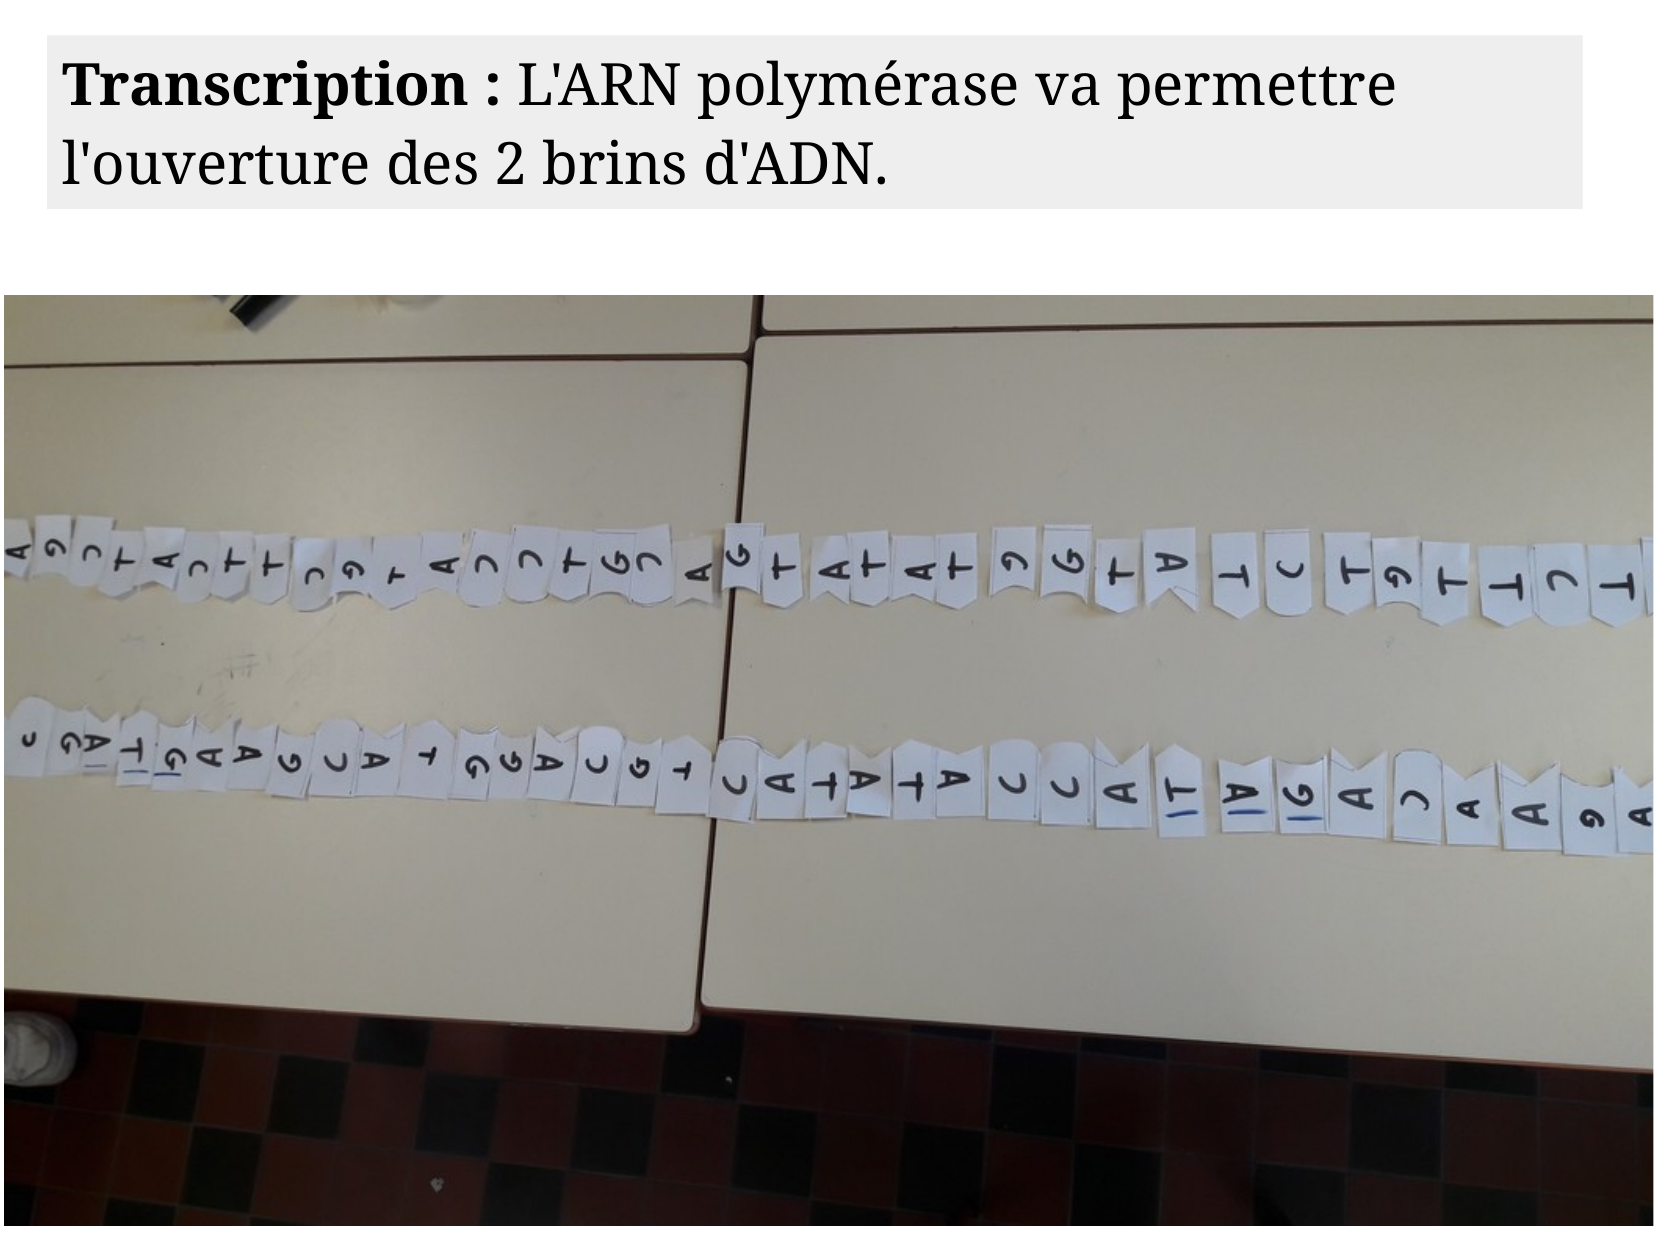

Transcription : L'ARN polymérase va permettre l'ouverture des 2 brins d'ADN.